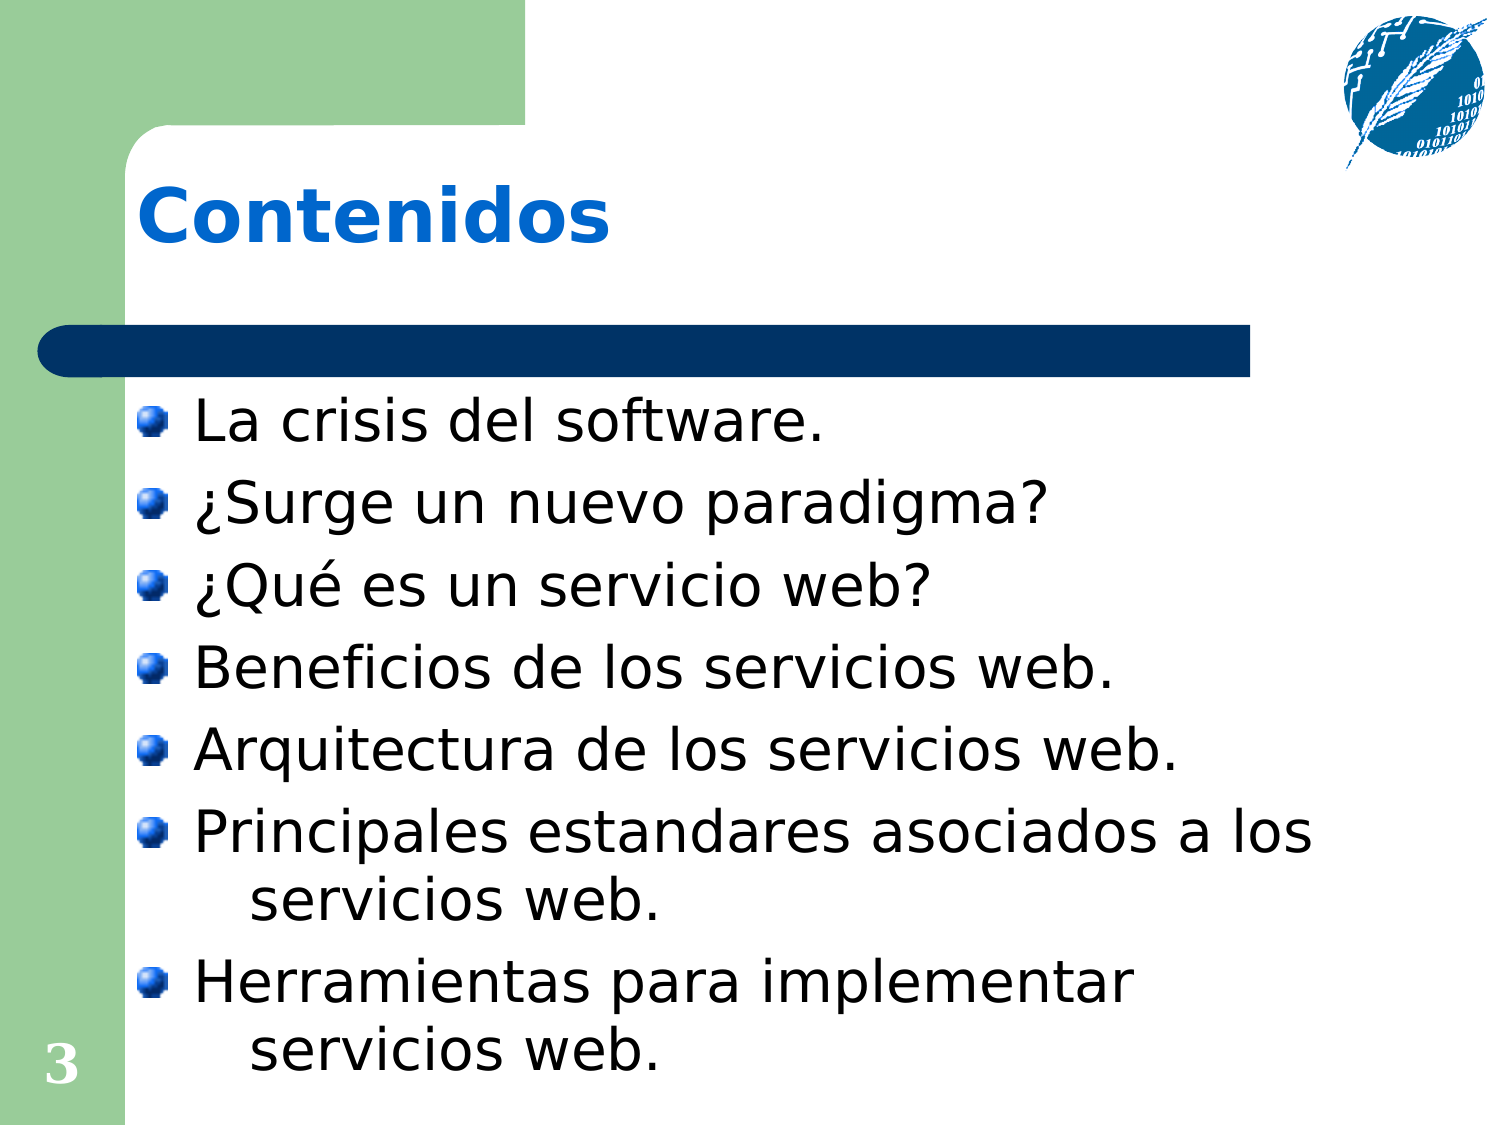

# Contenidos
La crisis del software.
¿Surge un nuevo paradigma?
¿Qué es un servicio web?
Beneficios de los servicios web.
Arquitectura de los servicios web.
Principales estandares asociados a los servicios web.
Herramientas para implementar servicios web.
3